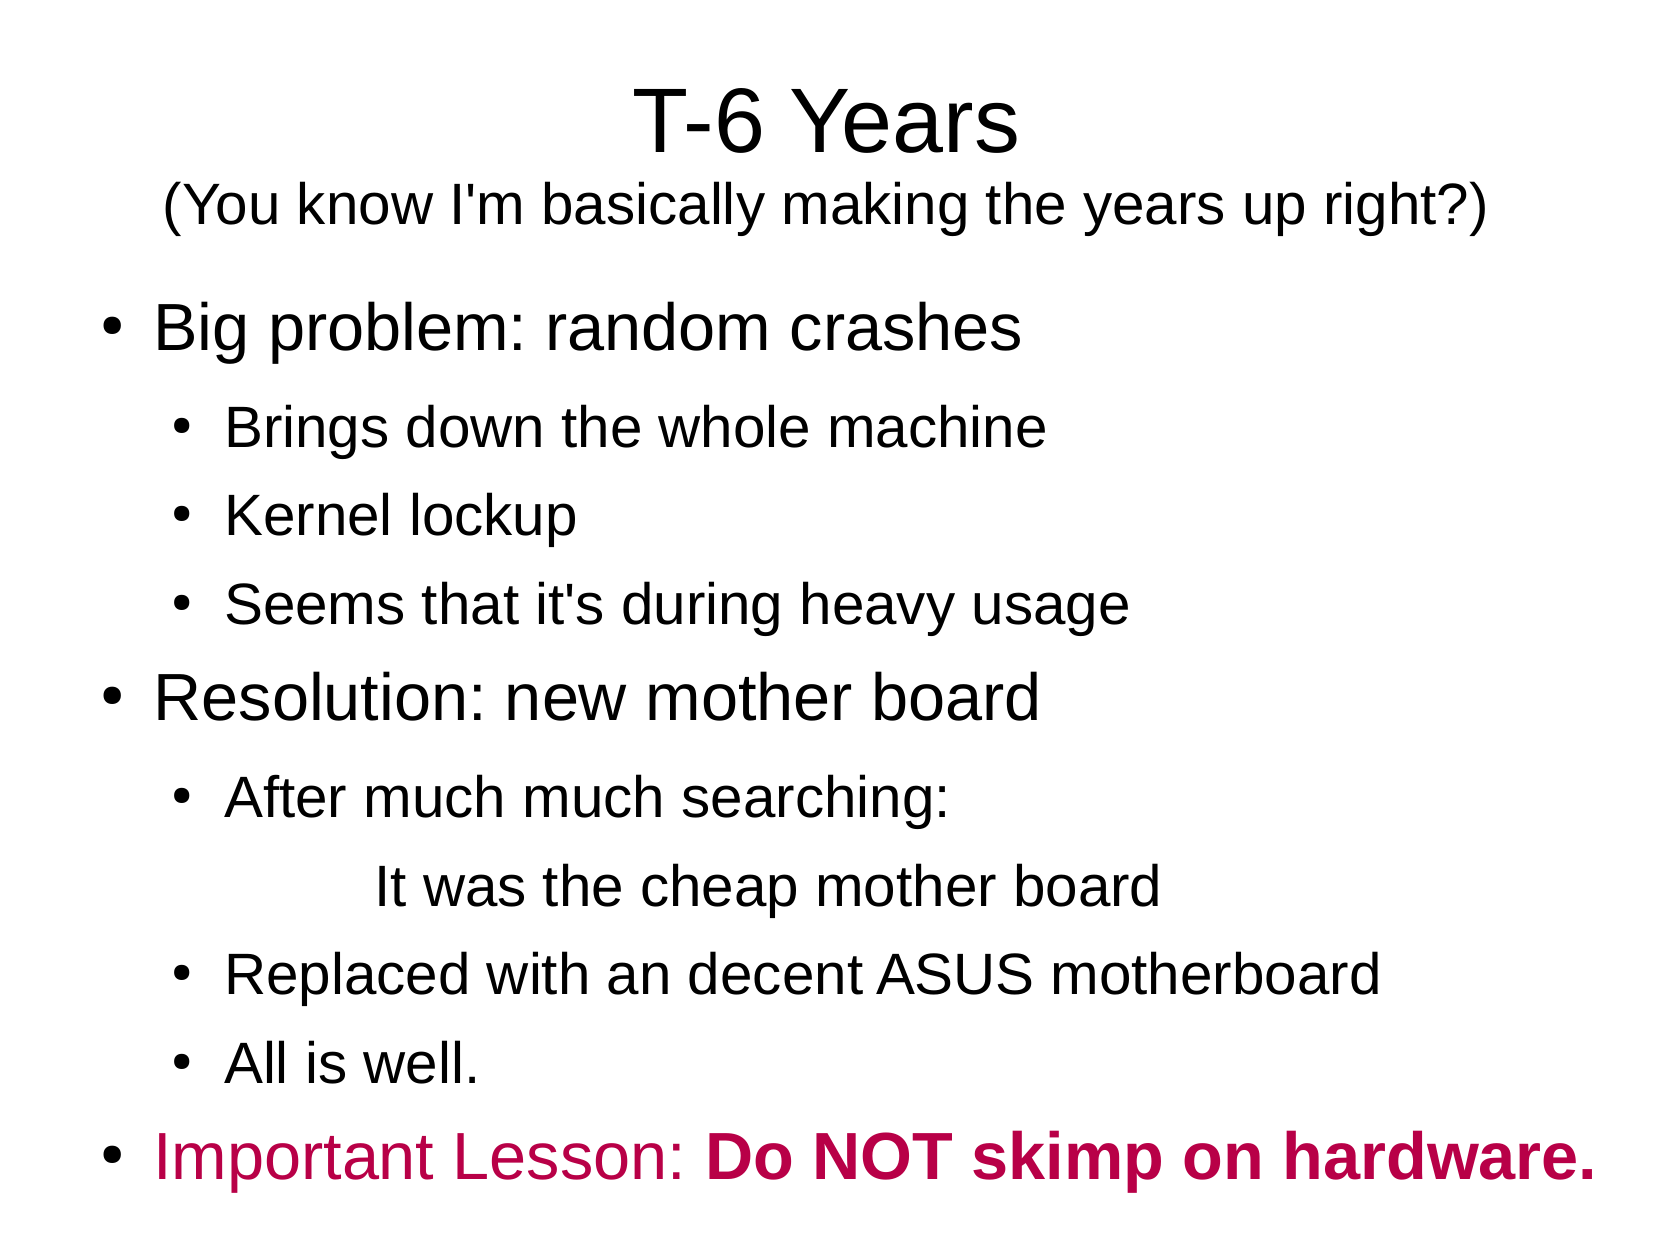

# T-6 Years (You know I'm basically making the years up right?)
Big problem: random crashes
Brings down the whole machine
Kernel lockup
Seems that it's during heavy usage
Resolution: new mother board
After much much searching:
		It was the cheap mother board
Replaced with an decent ASUS motherboard
All is well.
Important Lesson: Do NOT skimp on hardware.